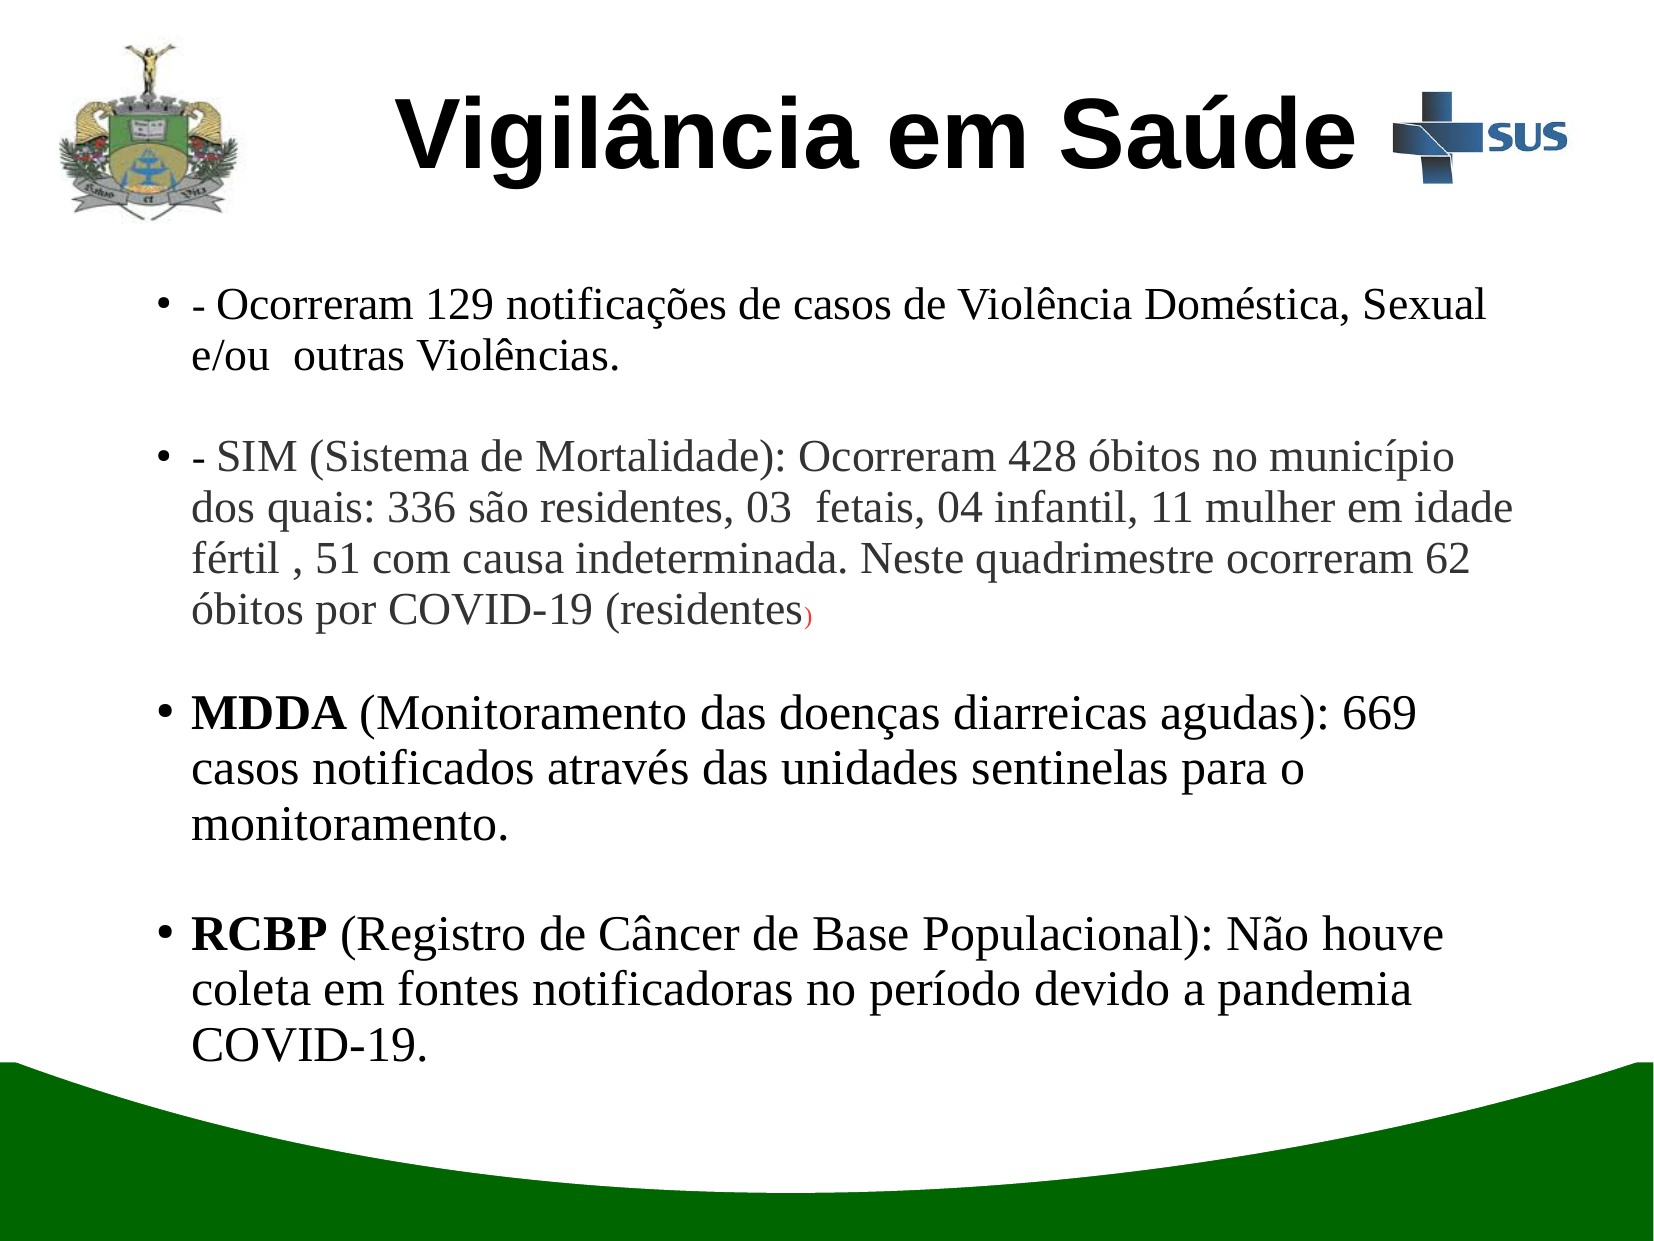

Vigilância em Saúde
- Ocorreram 129 notificações de casos de Violência Doméstica, Sexual e/ou outras Violências.
- SIM (Sistema de Mortalidade): Ocorreram 428 óbitos no município dos quais: 336 são residentes, 03 fetais, 04 infantil, 11 mulher em idade fértil , 51 com causa indeterminada. Neste quadrimestre ocorreram 62 óbitos por COVID-19 (residentes)
MDDA (Monitoramento das doenças diarreicas agudas): 669 casos notificados através das unidades sentinelas para o monitoramento.
RCBP (Registro de Câncer de Base Populacional): Não houve coleta em fontes notificadoras no período devido a pandemia COVID-19.